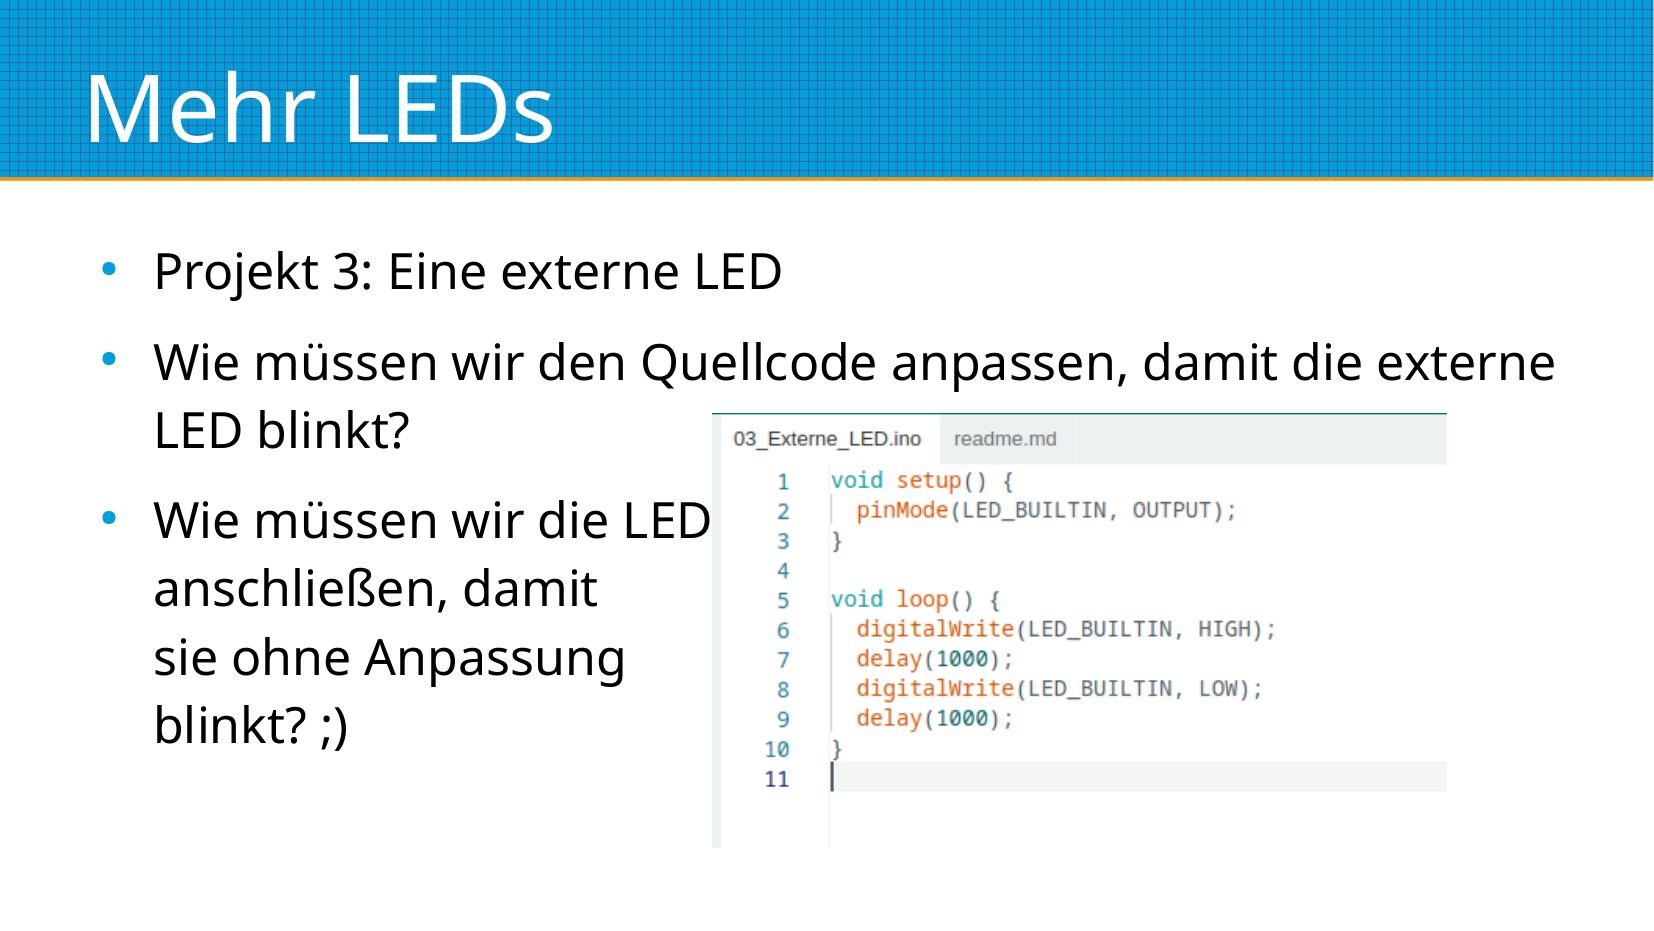

# Mehr LEDs
Projekt 3: Eine externe LED
Wie müssen wir den Quellcode anpassen, damit die externe LED blinkt?
Wie müssen wir die LED
anschließen, damit
sie ohne Anpassung
blinkt? ;)